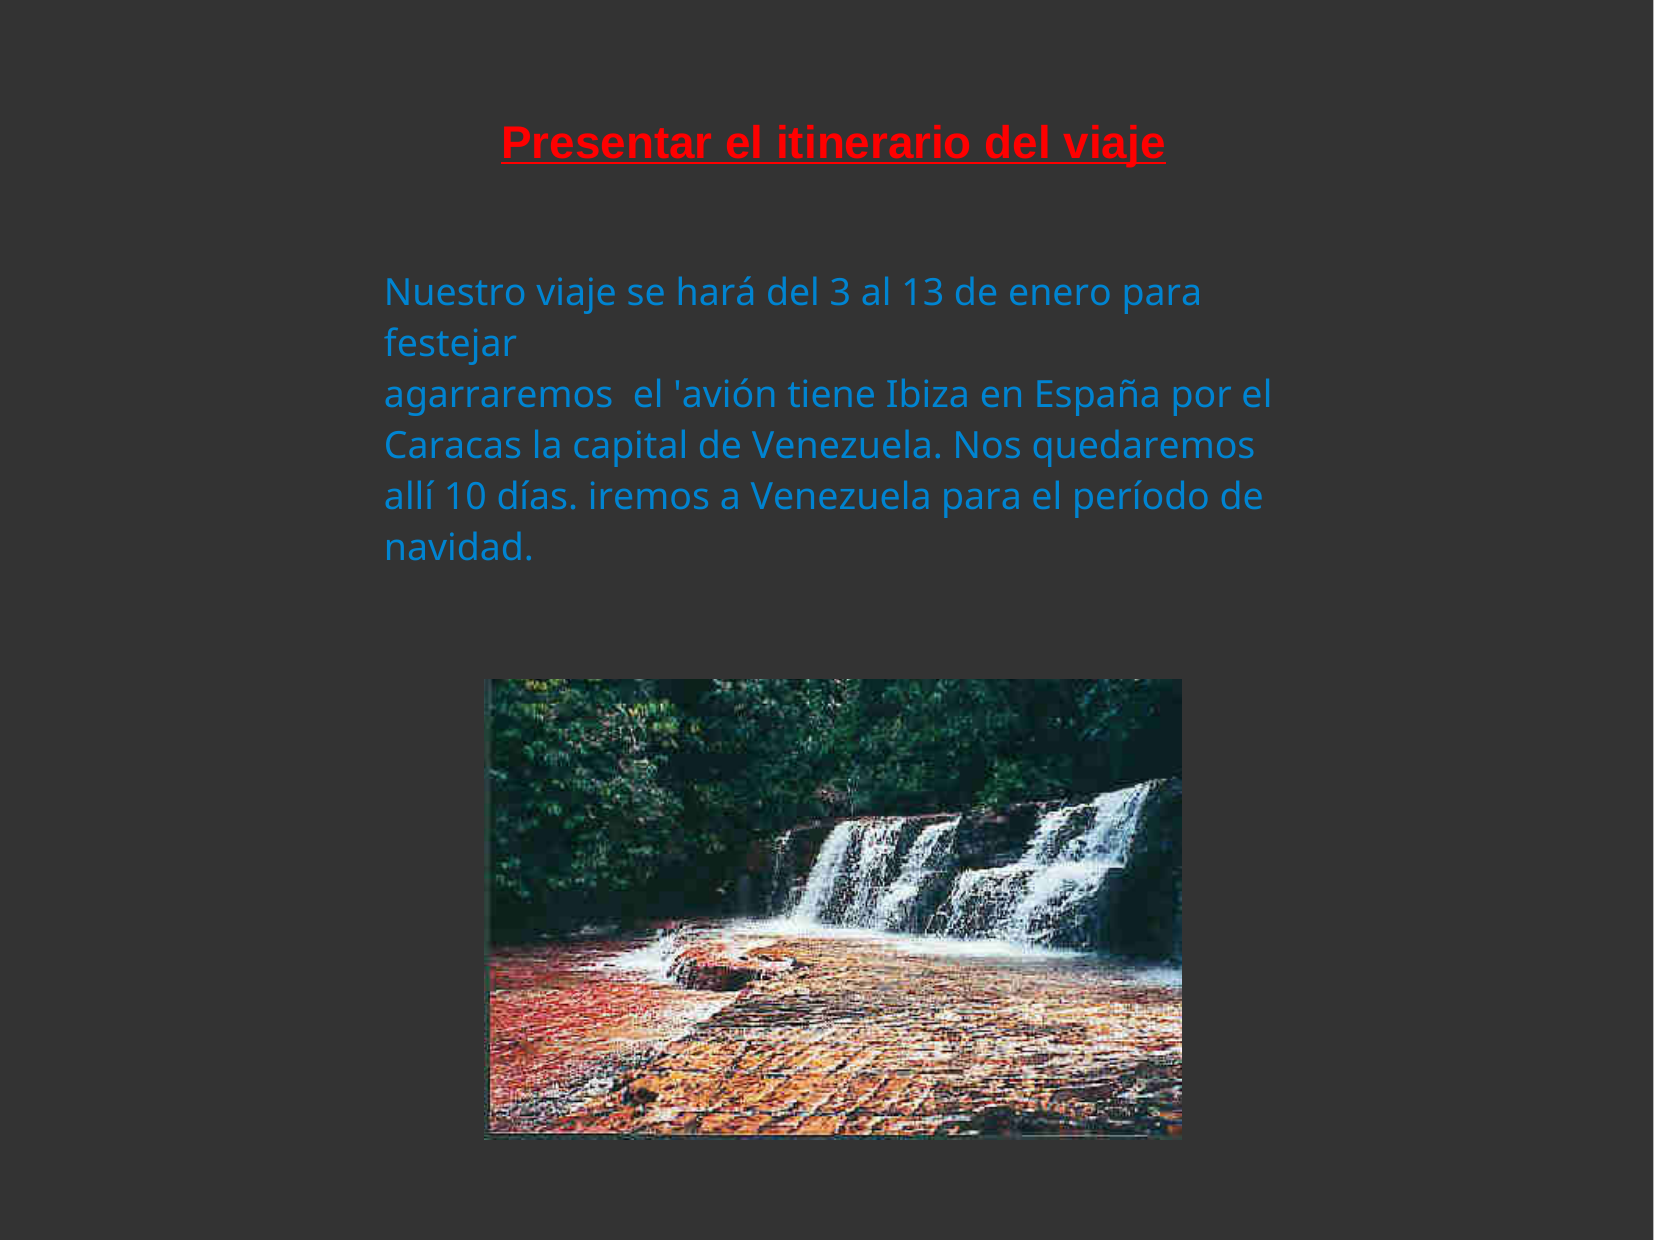

Presentar el itinerario del viaje
Nuestro viaje se hará del 3 al 13 de enero para festejar
agarraremos el 'avión tiene Ibiza en España por el Caracas la capital de Venezuela. Nos quedaremos allí 10 días. iremos a Venezuela para el período de navidad.